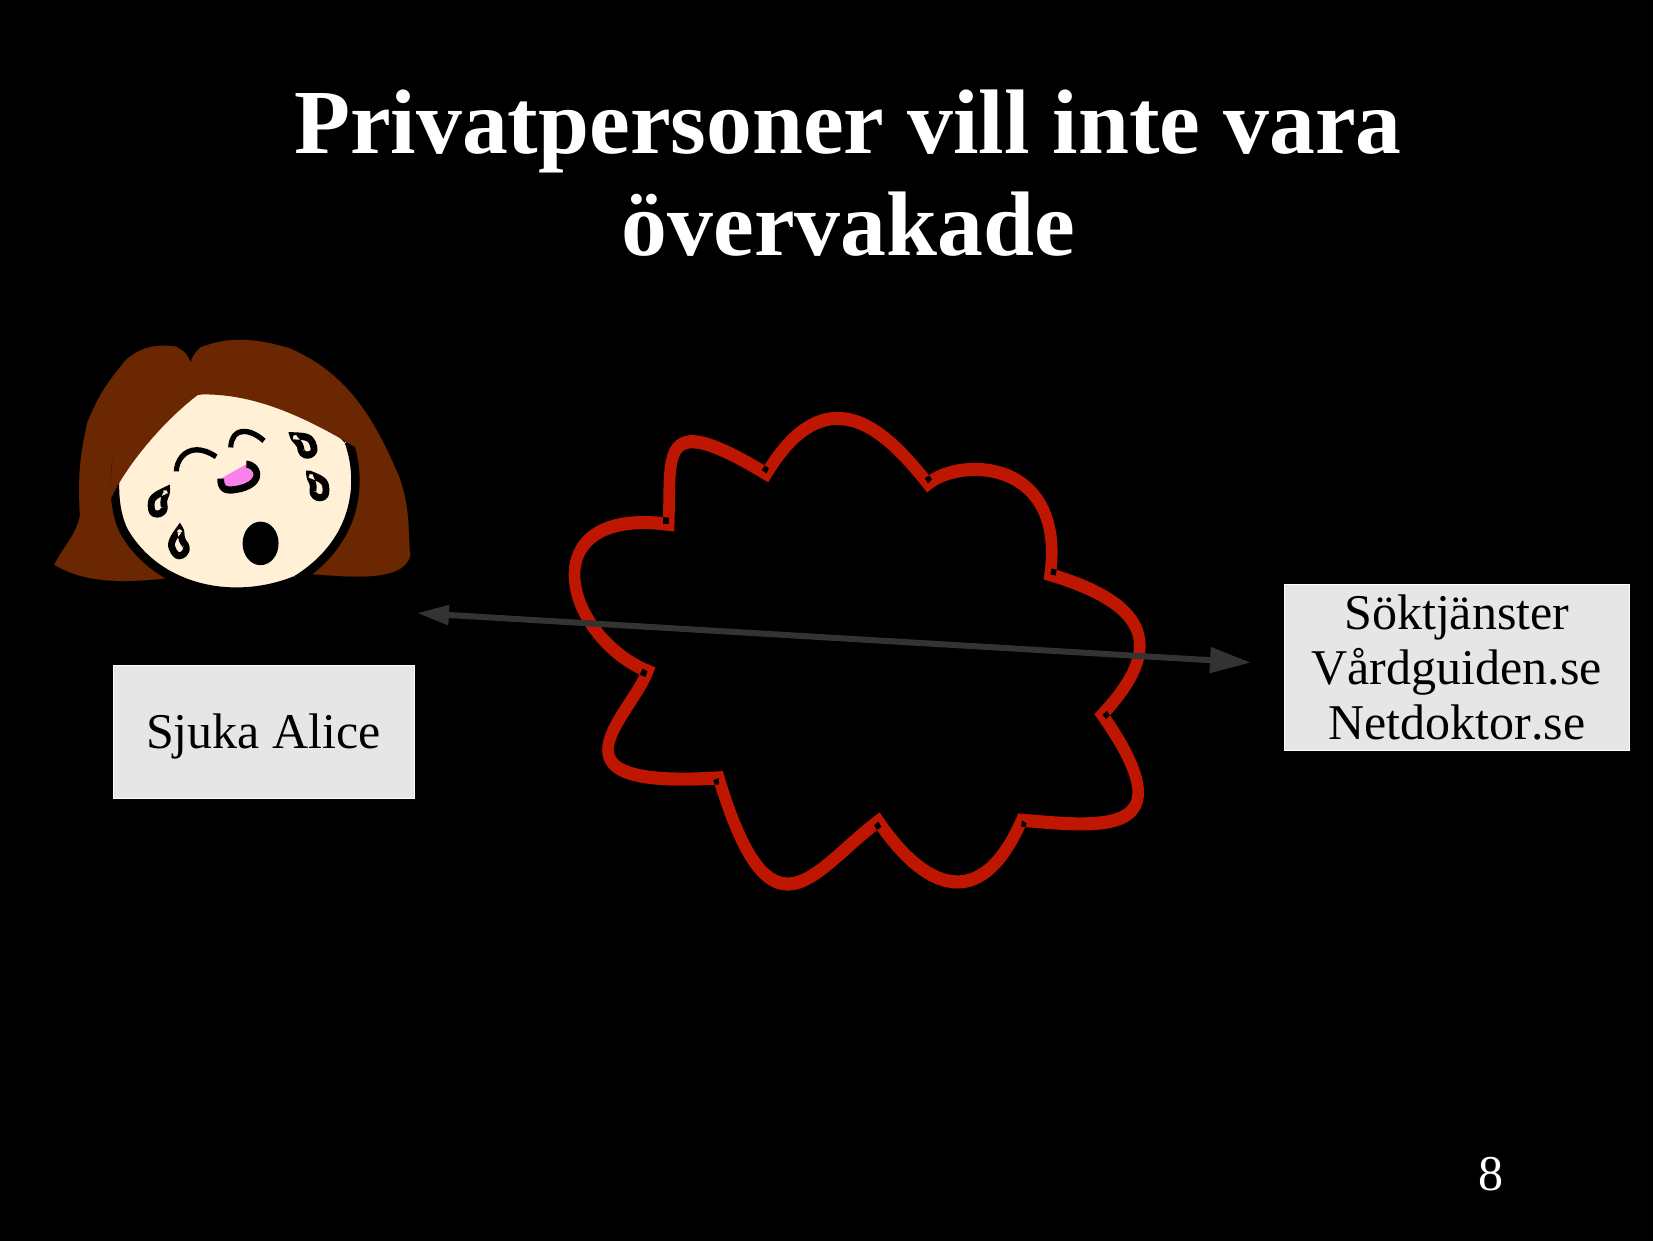

Privatpersoner vill inte vara övervakade
Söktjänster
Vårdguiden.se
Netdoktor.se
Sjuka Alice